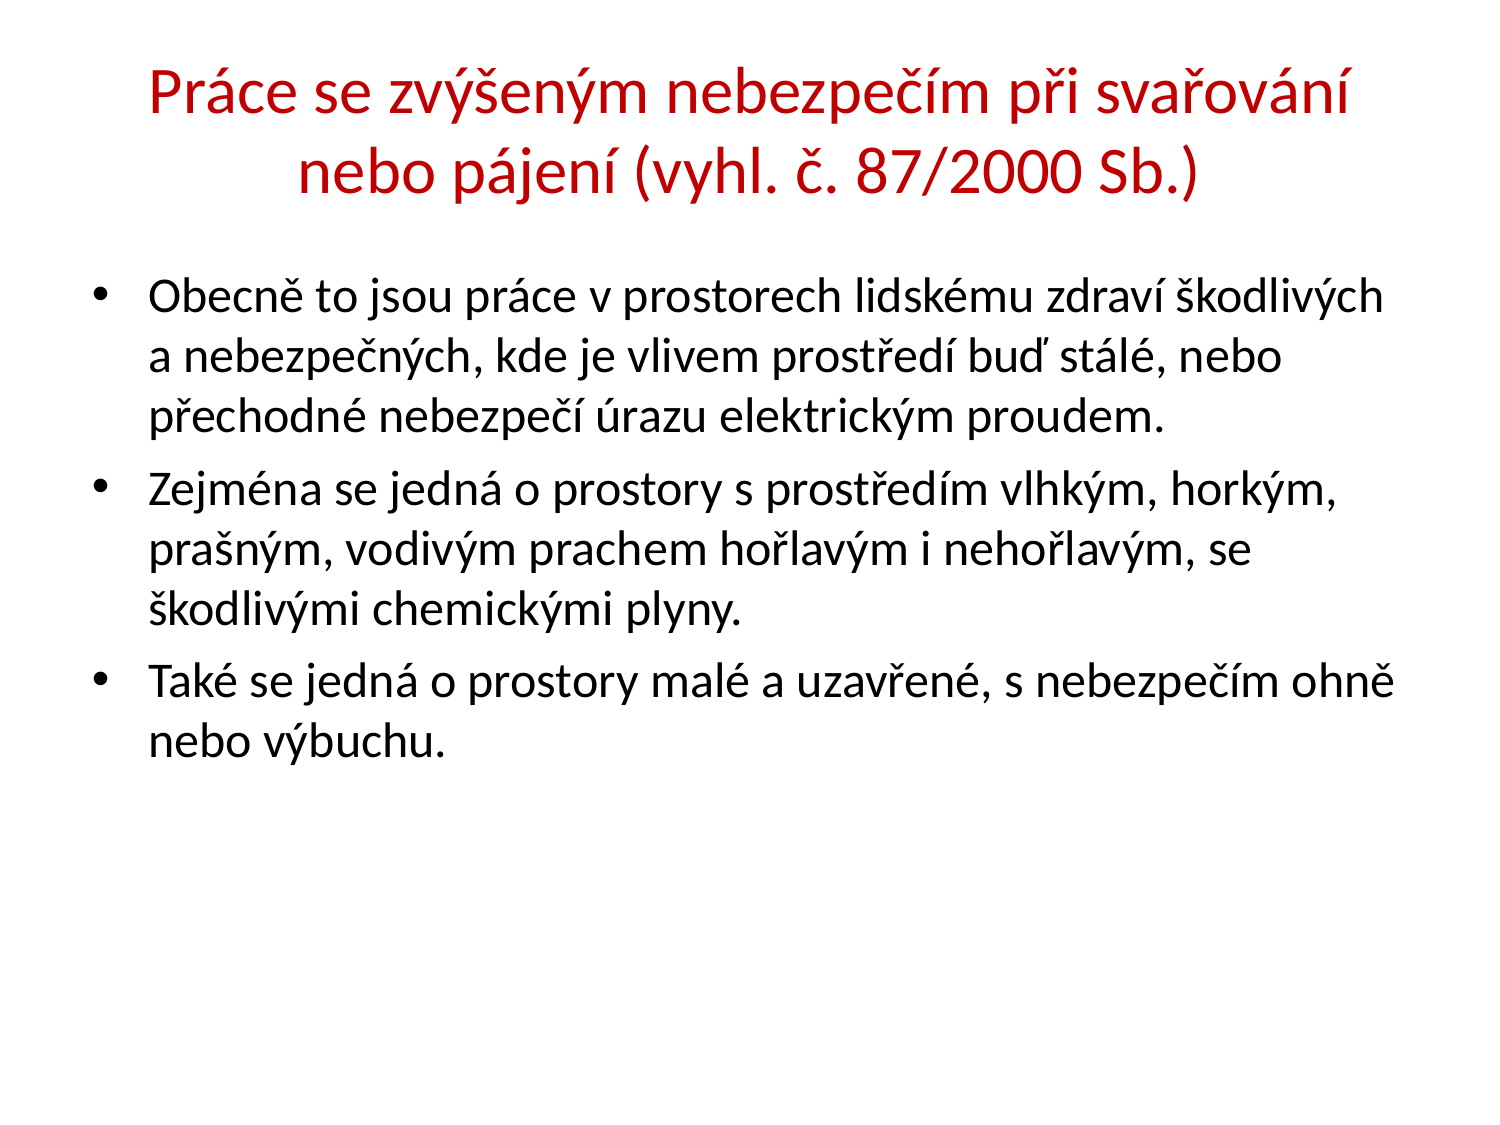

# Práce se zvýšeným nebezpečím při svařování nebo pájení (vyhl. č. 87/2000 Sb.)
Obecně to jsou práce v prostorech lidskému zdraví škodlivých a nebezpečných, kde je vlivem prostředí buď stálé, nebo přechodné nebezpečí úrazu elektrickým proudem.
Zejména se jedná o prostory s prostředím vlhkým, horkým, prašným, vodivým prachem hořlavým i nehořlavým, se škodlivými chemickými plyny.
Také se jedná o prostory malé a uzavřené, s nebezpečím ohně nebo výbuchu.